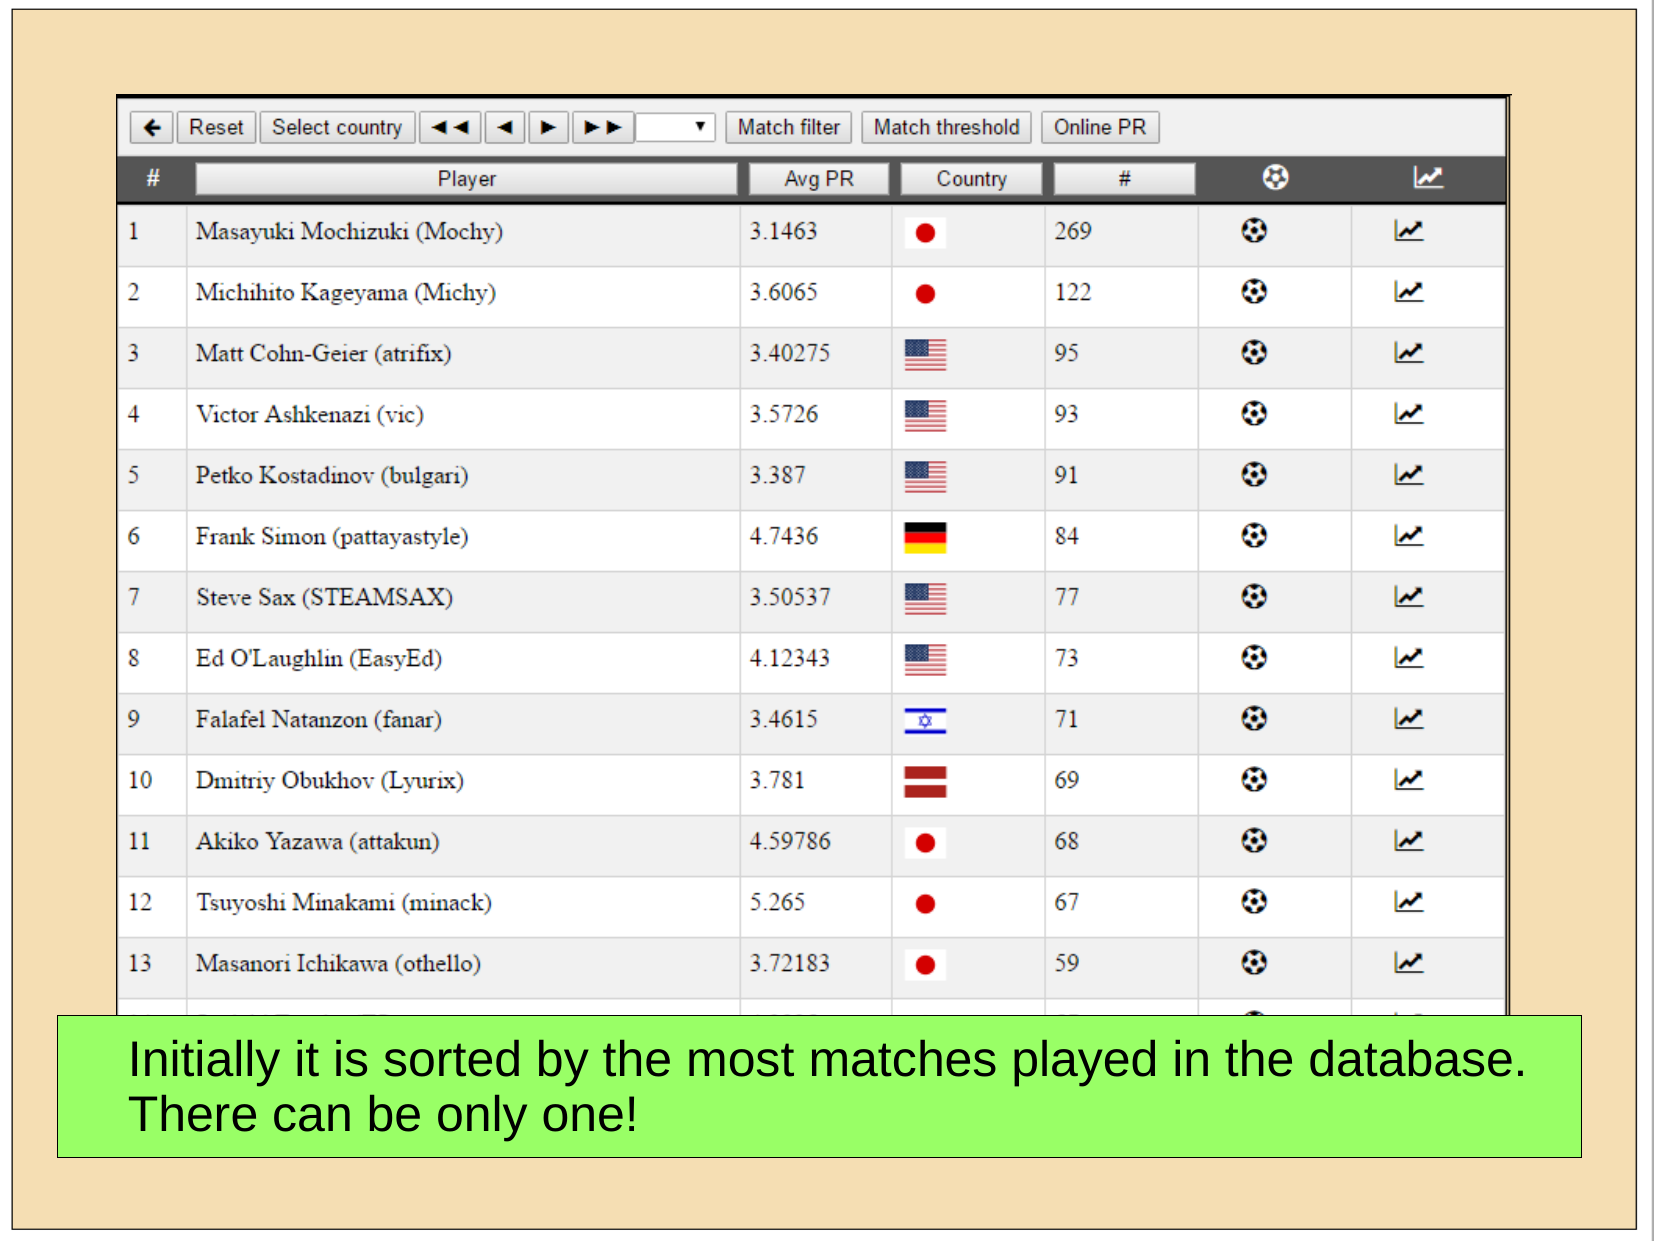

# Backgammon Studio
Initially it is sorted by the most matches played in the database.
There can be only one!